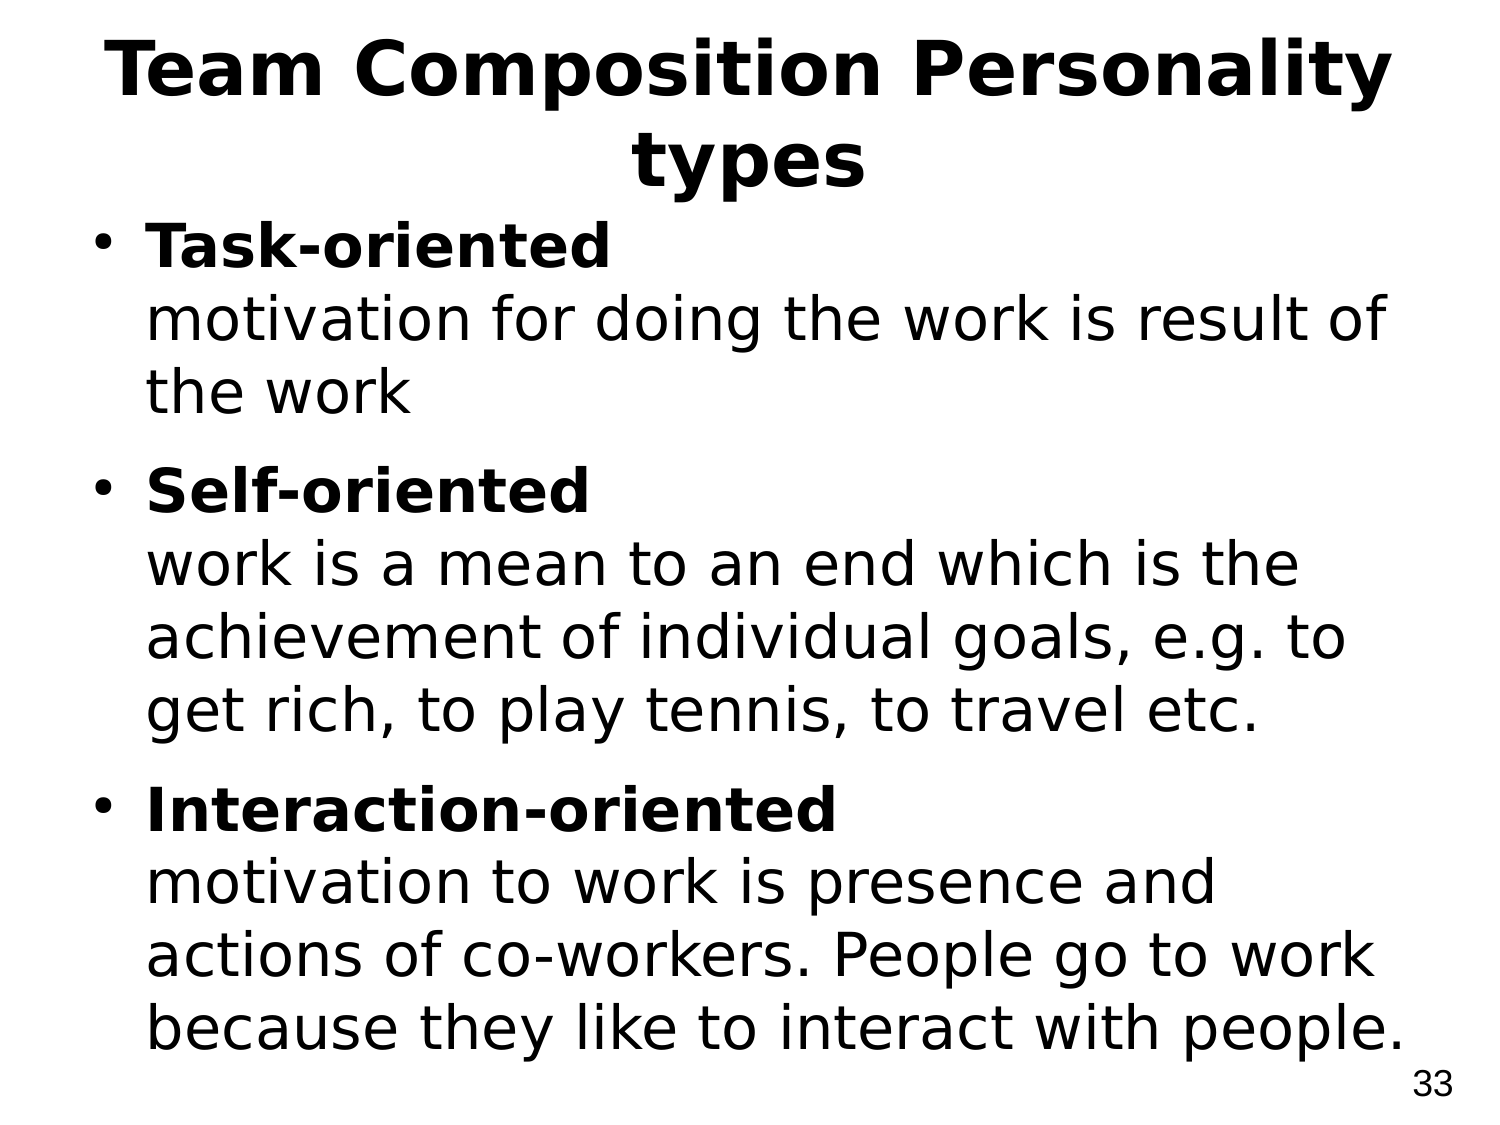

# Team Composition Personality types
Task-oriented
motivation for doing the work is result of the work
Self-oriented
work is a mean to an end which is the achievement of individual goals, e.g. to get rich, to play tennis, to travel etc.
Interaction-oriented
motivation to work is presence and actions of co-workers. People go to work because they like to interact with people.